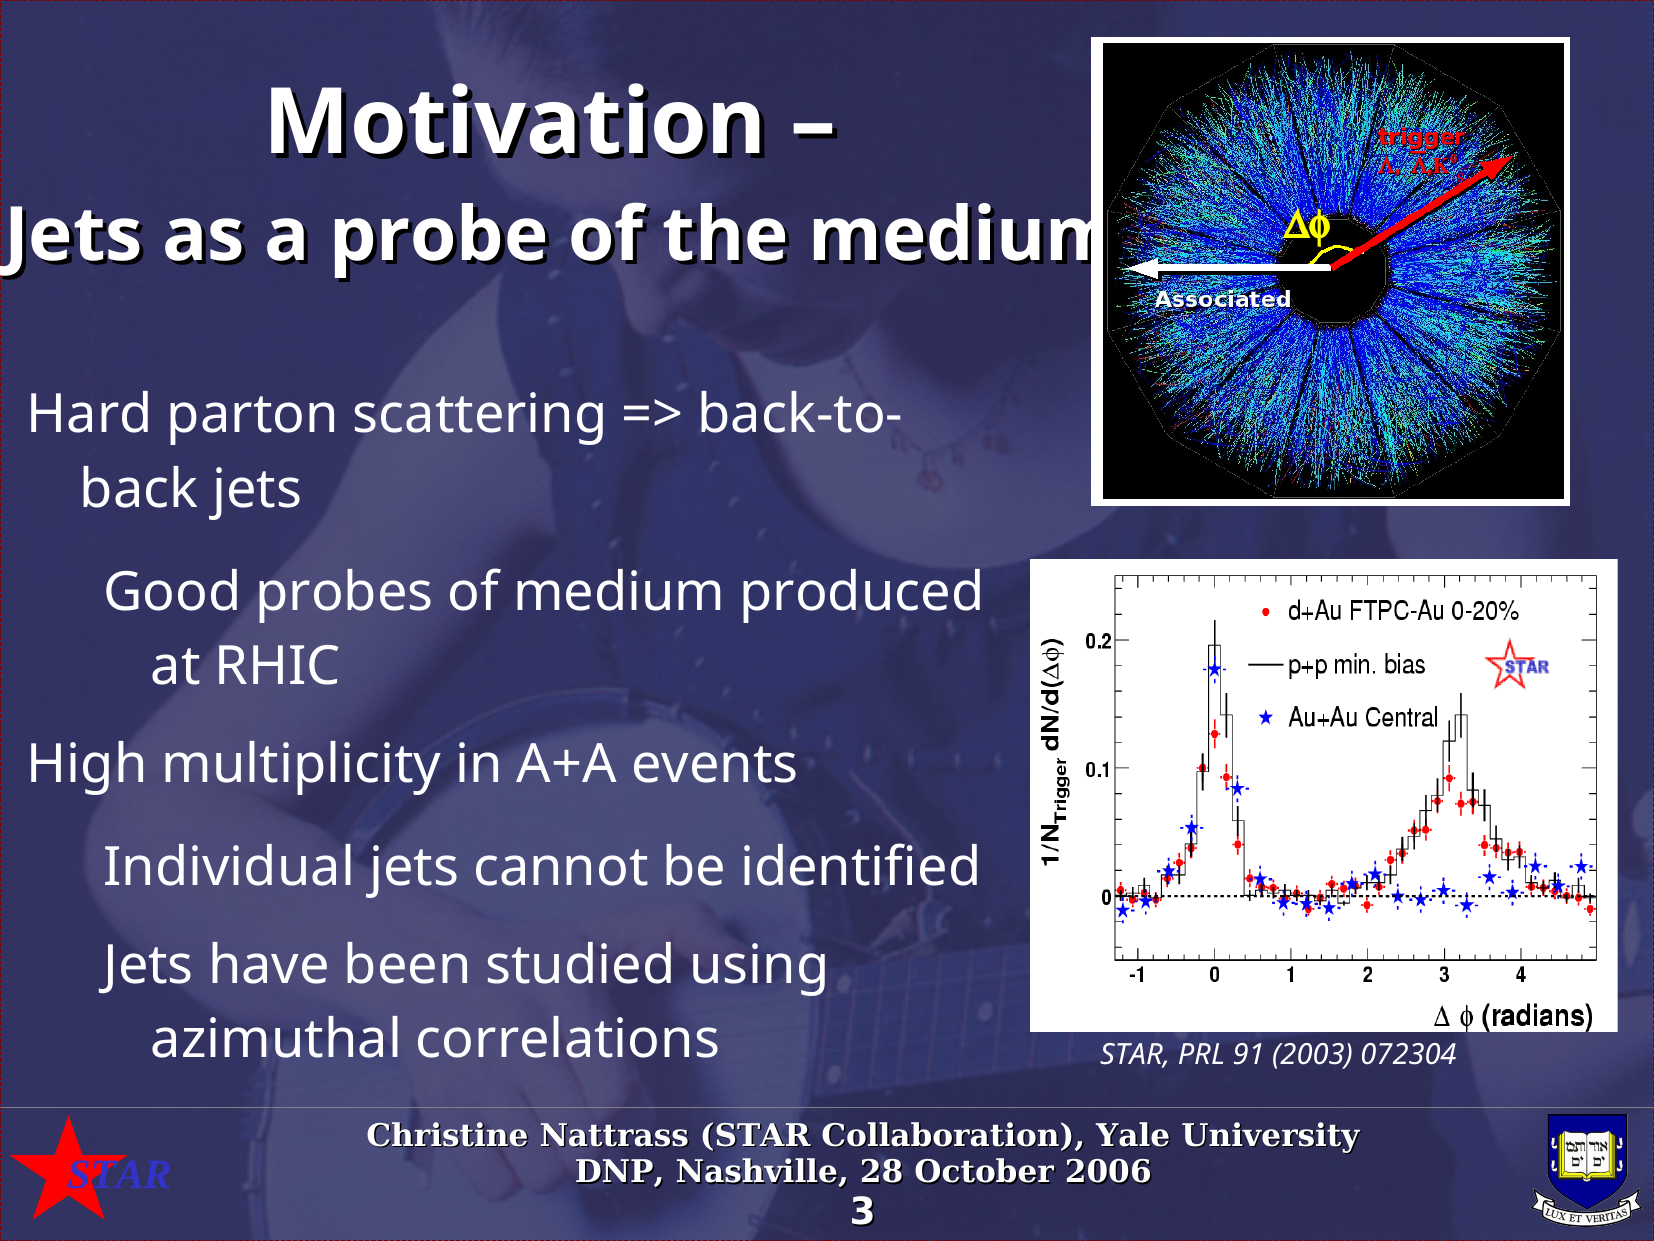

# Motivation – Jets as a probe of the medium
Hard parton scattering => back-to-back jets
Good probes of medium produced at RHIC
High multiplicity in A+A events
Individual jets cannot be identified
Jets have been studied using azimuthal correlations
STAR, PRL 91 (2003) 072304
3